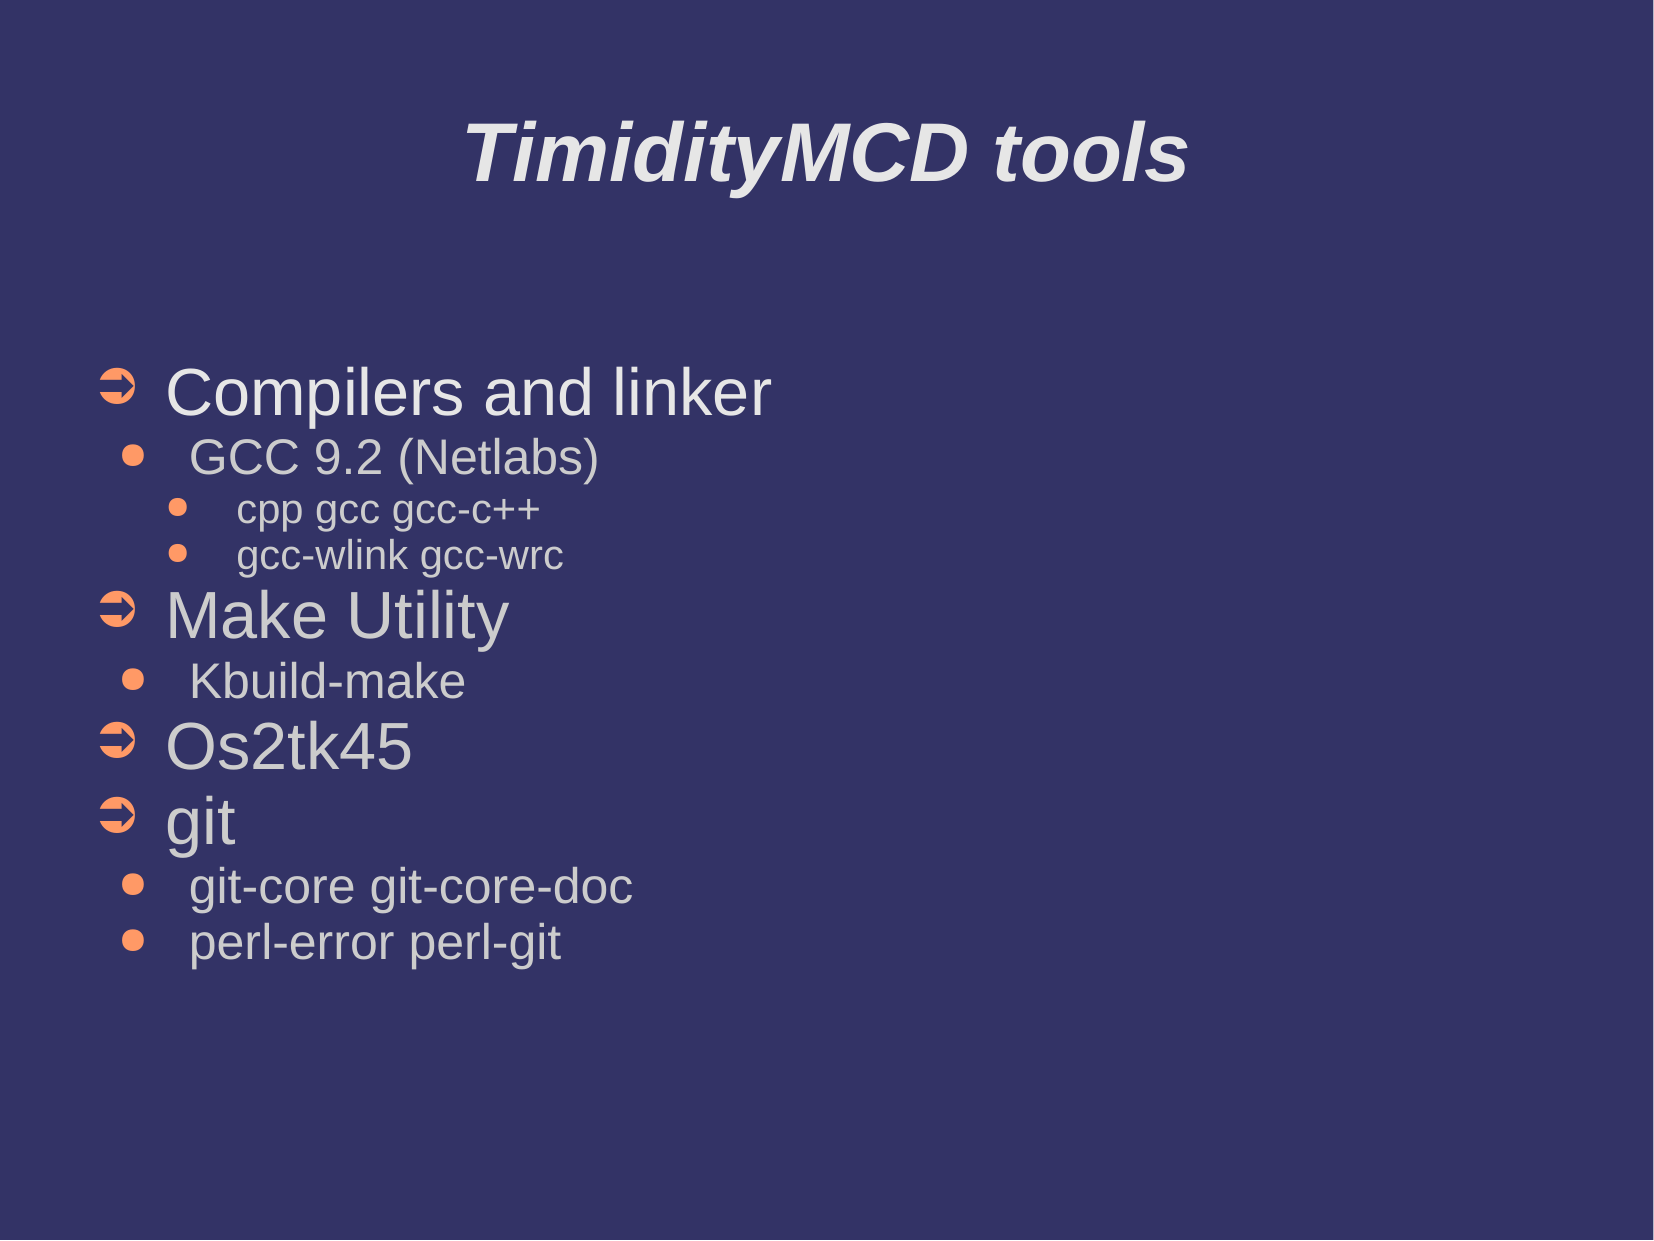

# TimidityMCD tools
Compilers and linker
GCC 9.2 (Netlabs)
cpp gcc gcc-c++
gcc-wlink gcc-wrc
Make Utility
Kbuild-make
Os2tk45
git
git-core git-core-doc
perl-error perl-git